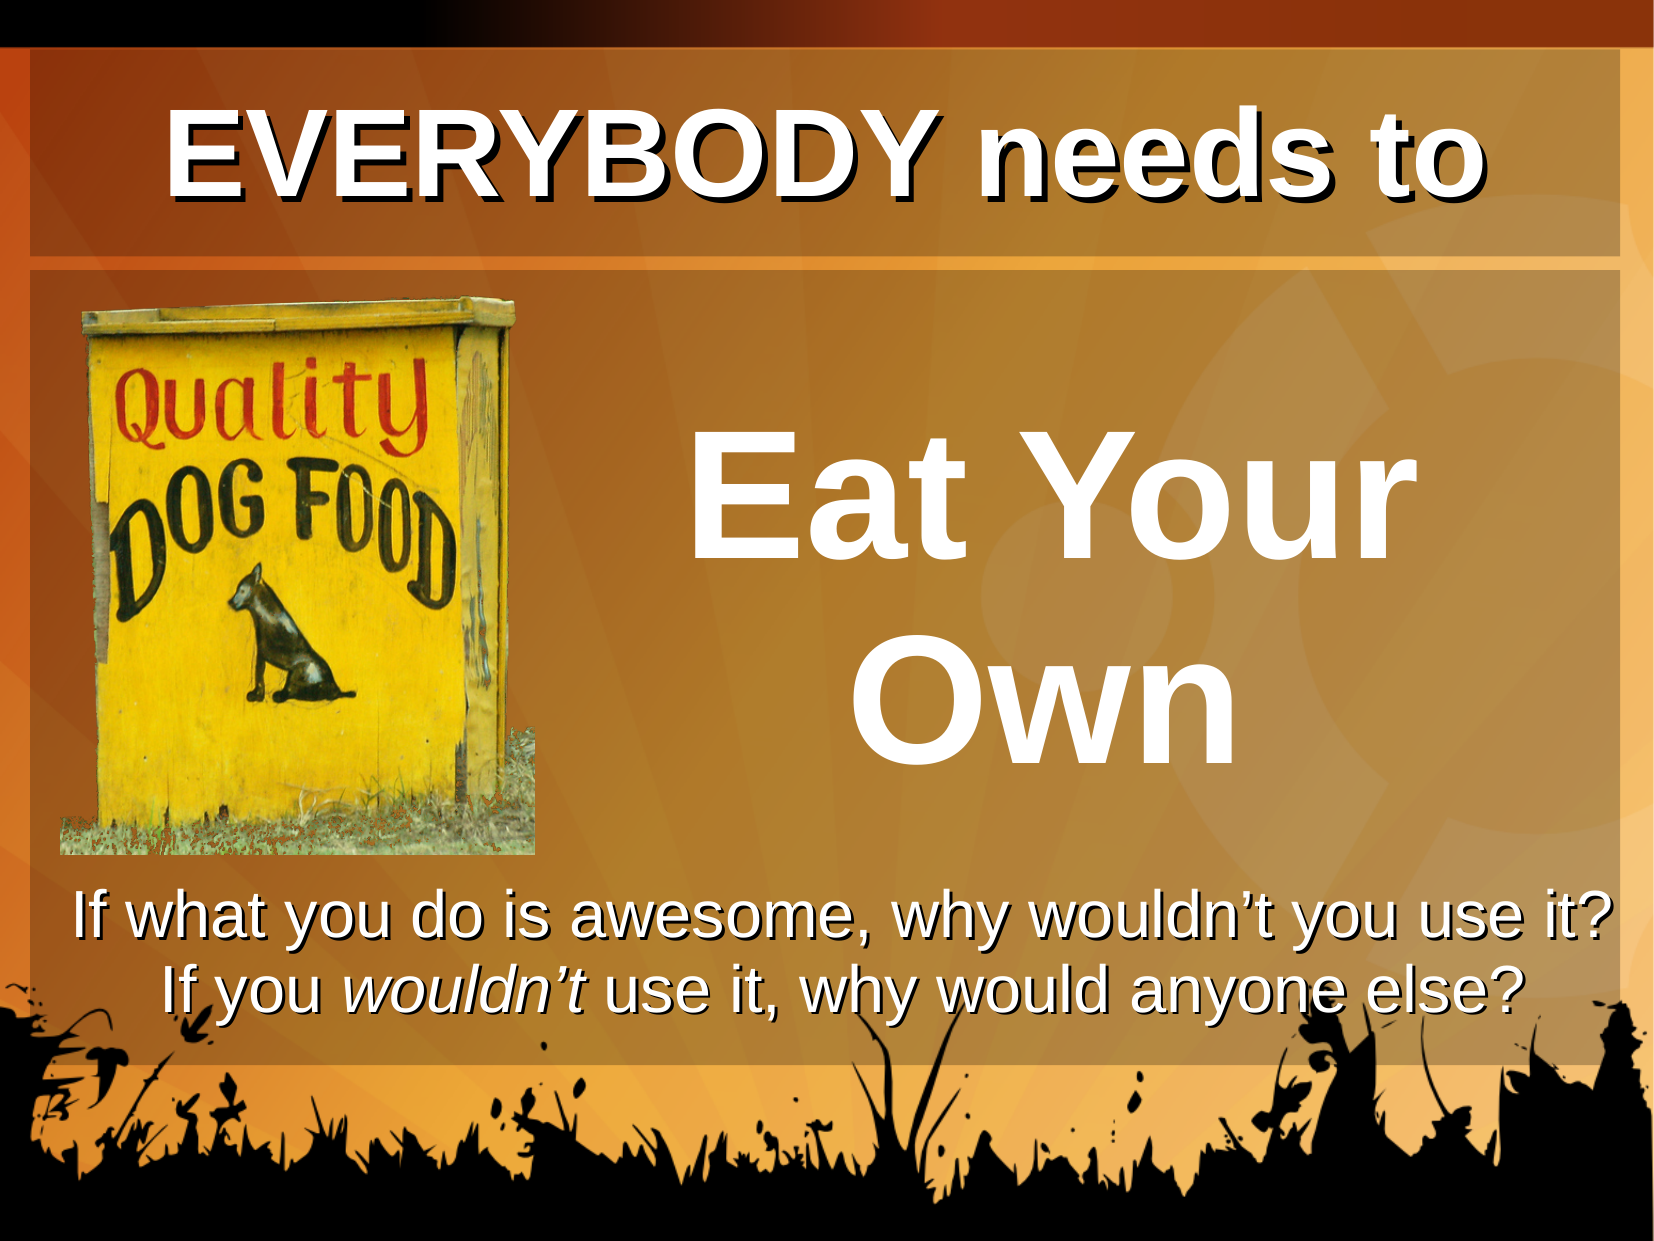

# EVERYBODY needs to
 Eat Your
 Own
If what you do is awesome, why wouldn’t you use it?
If you wouldn’t use it, why would anyone else?